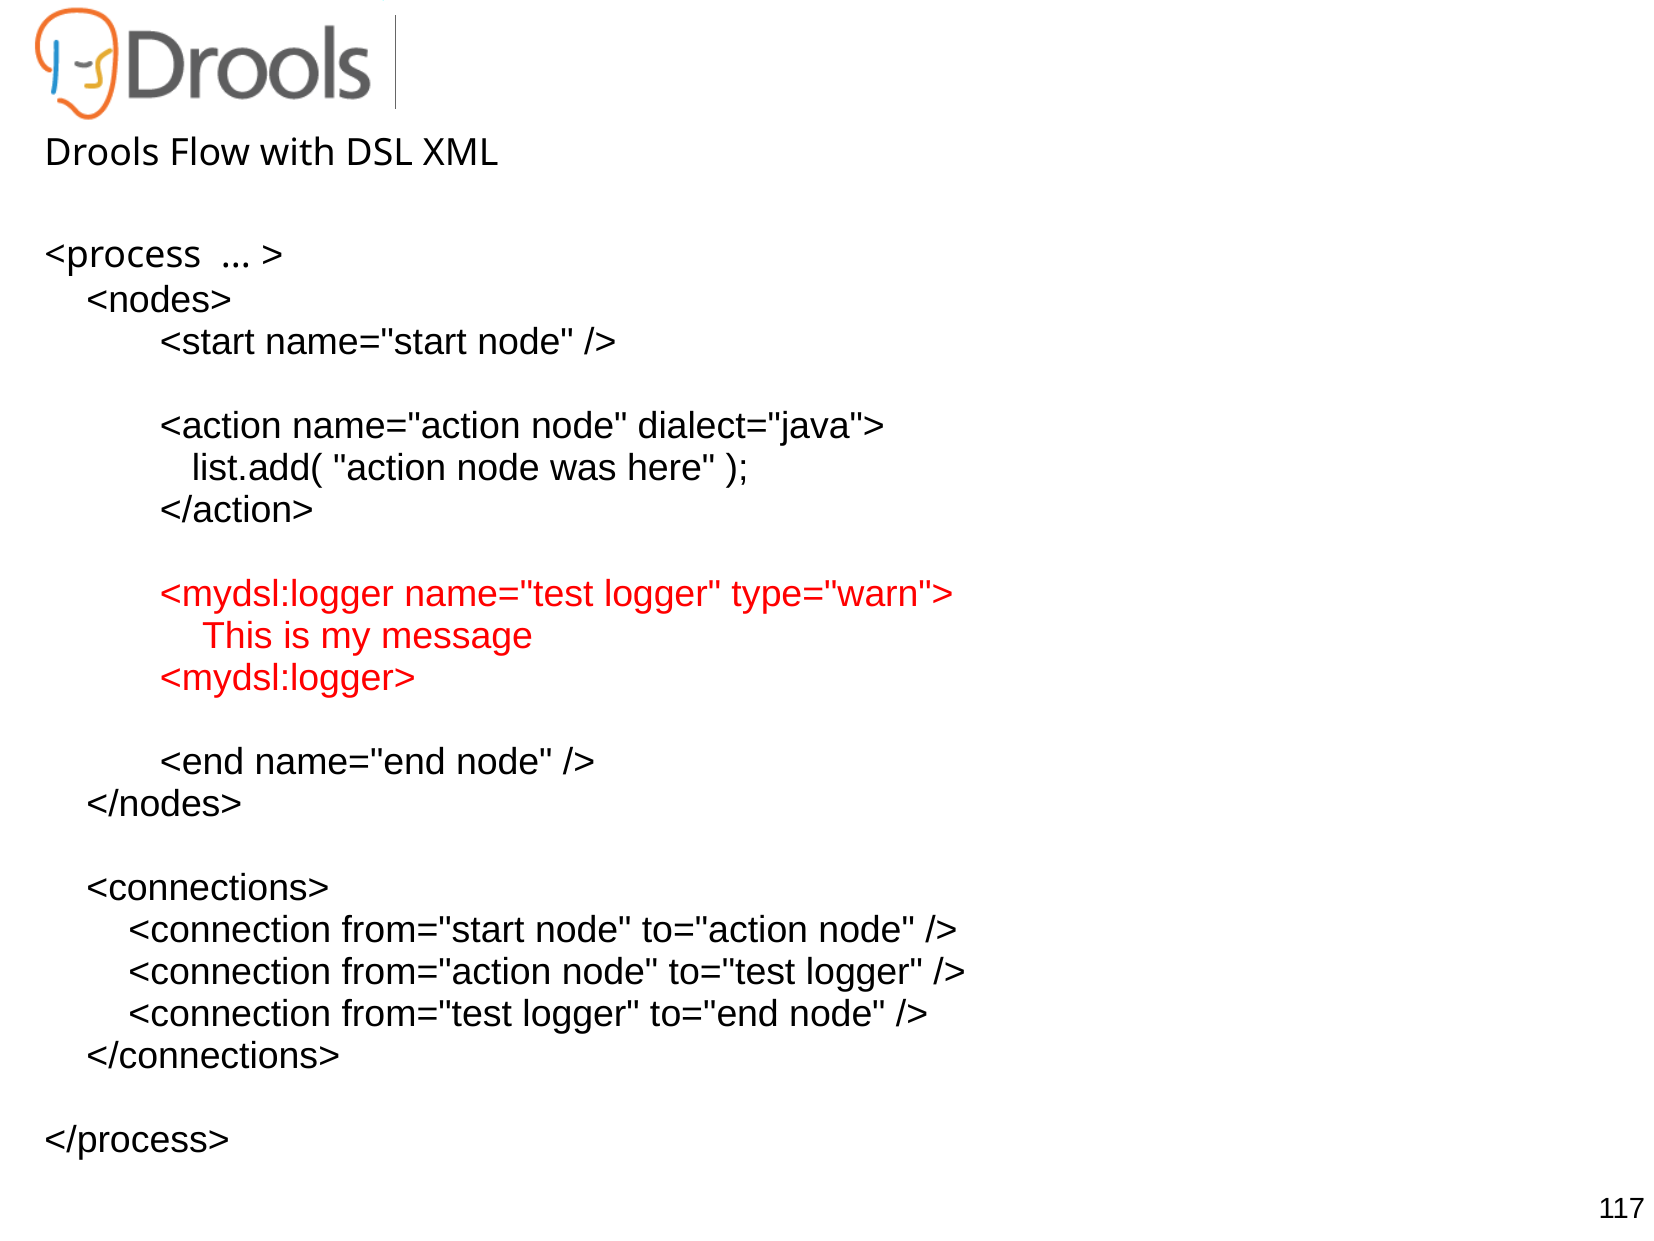

Drools Flow with DSL XML
<process ... >
 <nodes>
	 <start name="start node" />
	 <action name="action node" dialect="java">
	 	list.add( "action node was here" );
	 </action>
	 <mydsl:logger name="test logger" type="warn">
	 This is my message
	 <mydsl:logger>
	 <end name="end node" />
 </nodes>
 <connections>
 <connection from="start node" to="action node" />
 <connection from="action node" to="test logger" />
 <connection from="test logger" to="end node" />
 </connections>
</process>